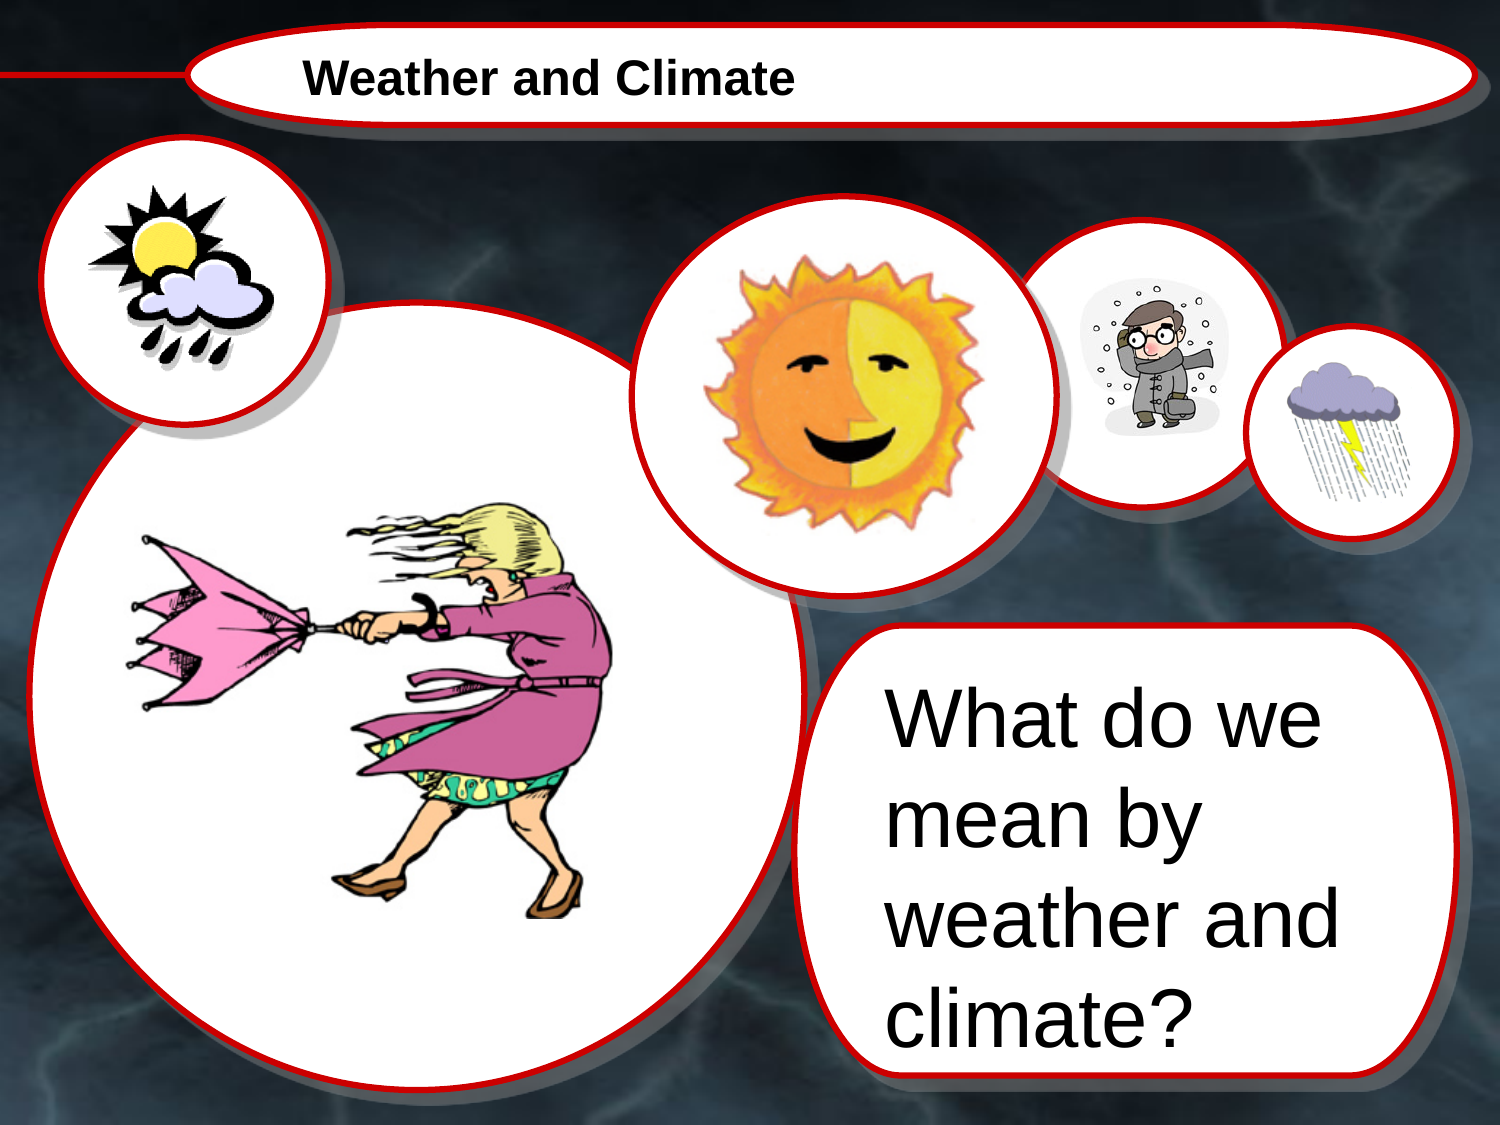

Weather and Climate
What do we mean by weather and climate?